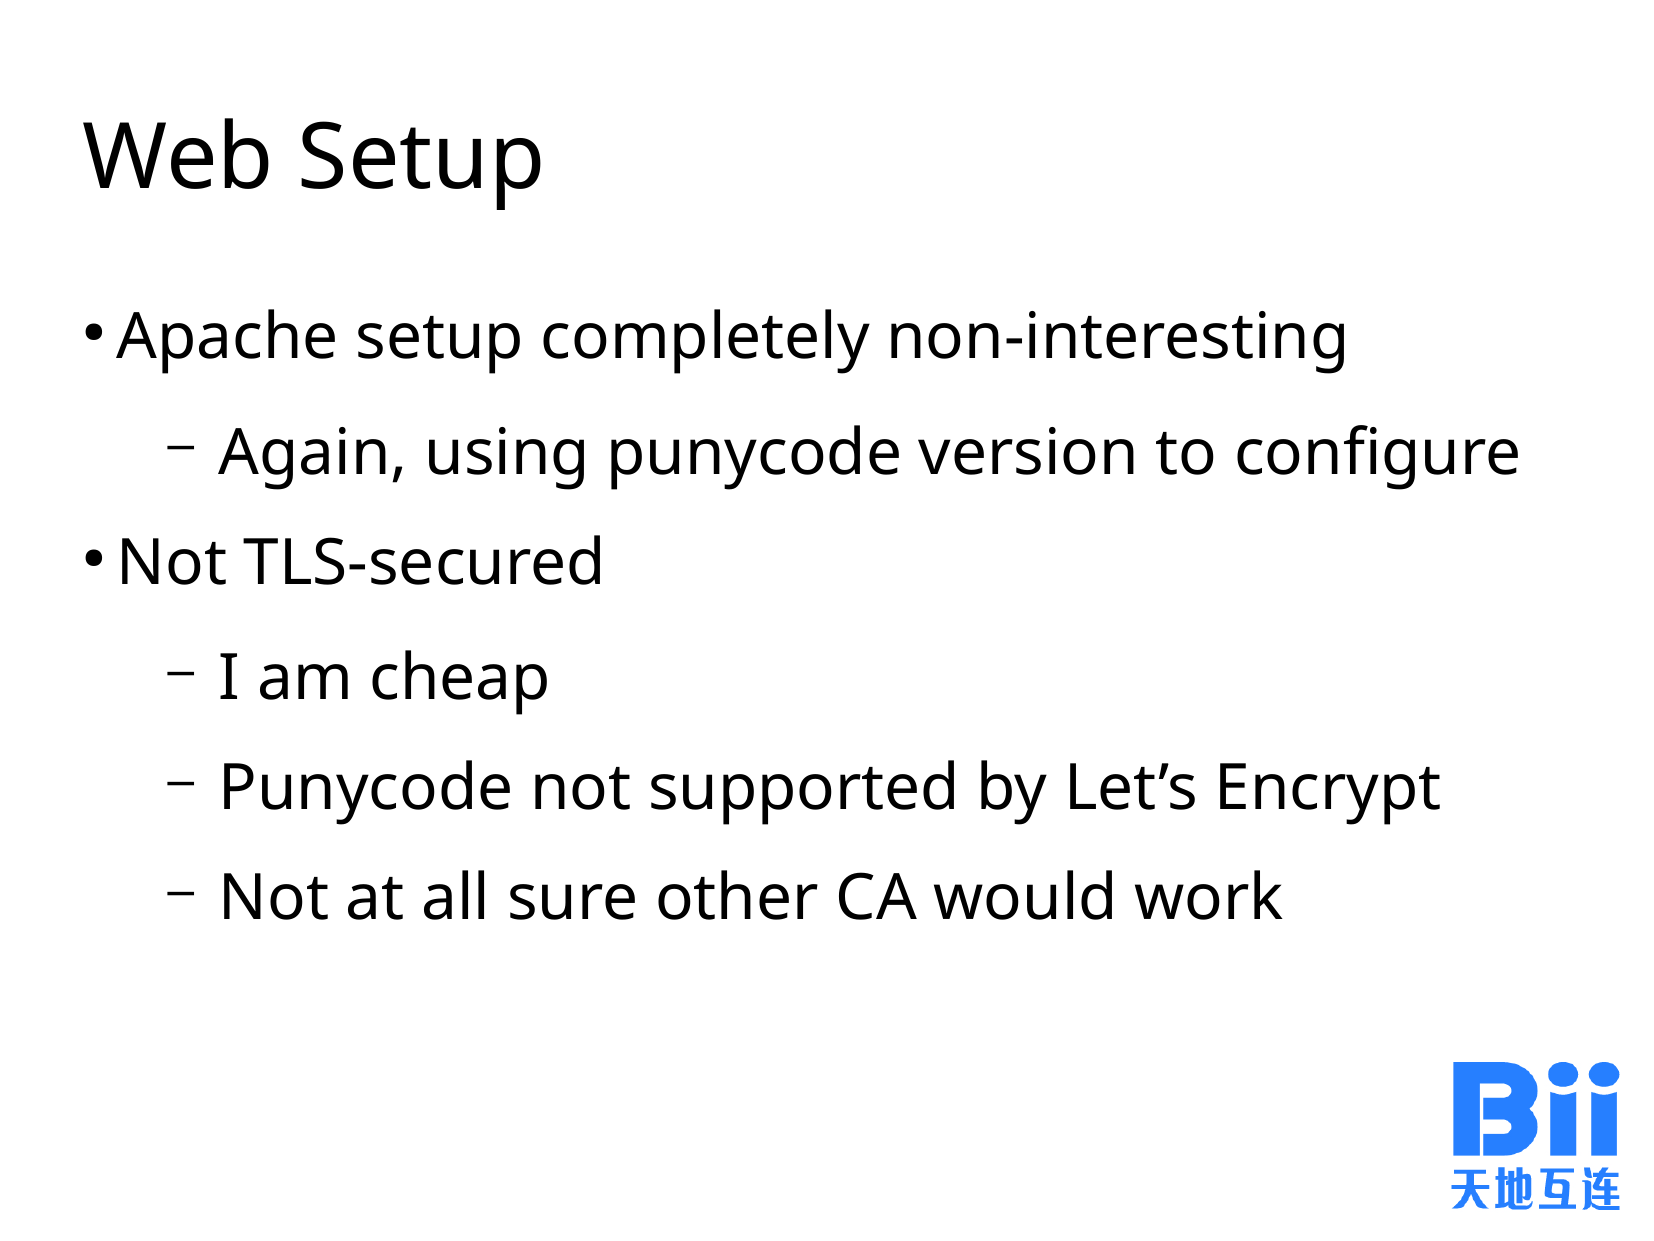

# Web Setup
Apache setup completely non-interesting
Again, using punycode version to configure
Not TLS-secured
I am cheap
Punycode not supported by Let’s Encrypt
Not at all sure other CA would work